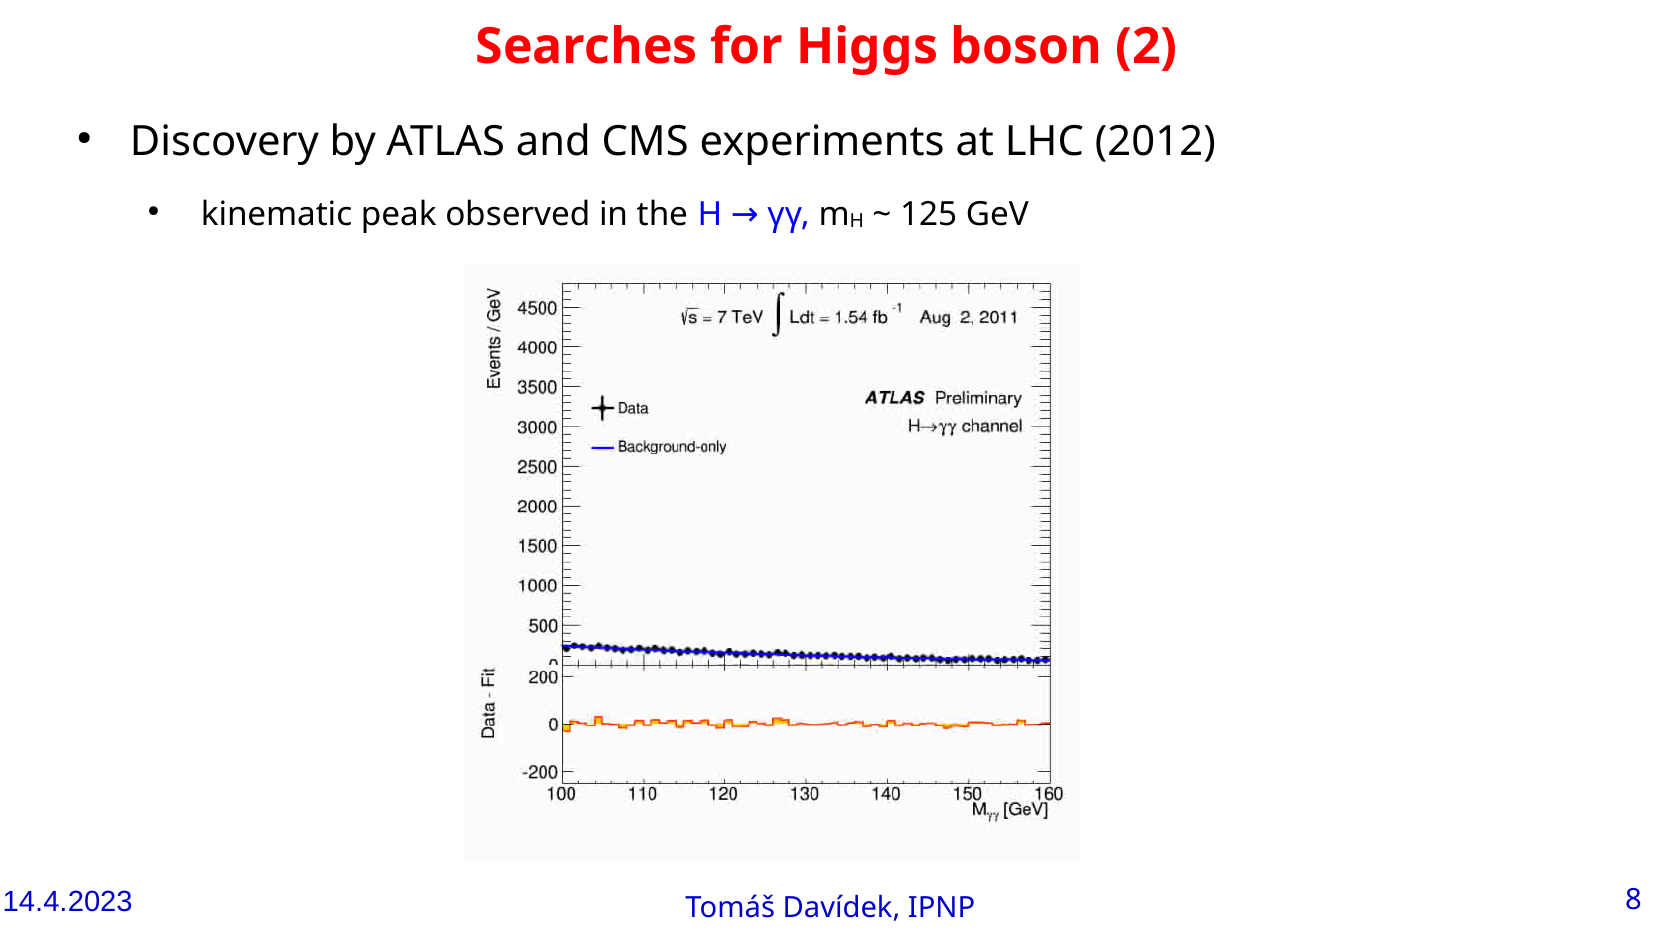

# Searches for Higgs boson (2)
Discovery by ATLAS and CMS experiments at LHC (2012)
kinematic peak observed in the H → γγ, mH ~ 125 GeV
8
T.Davidek, IPNP